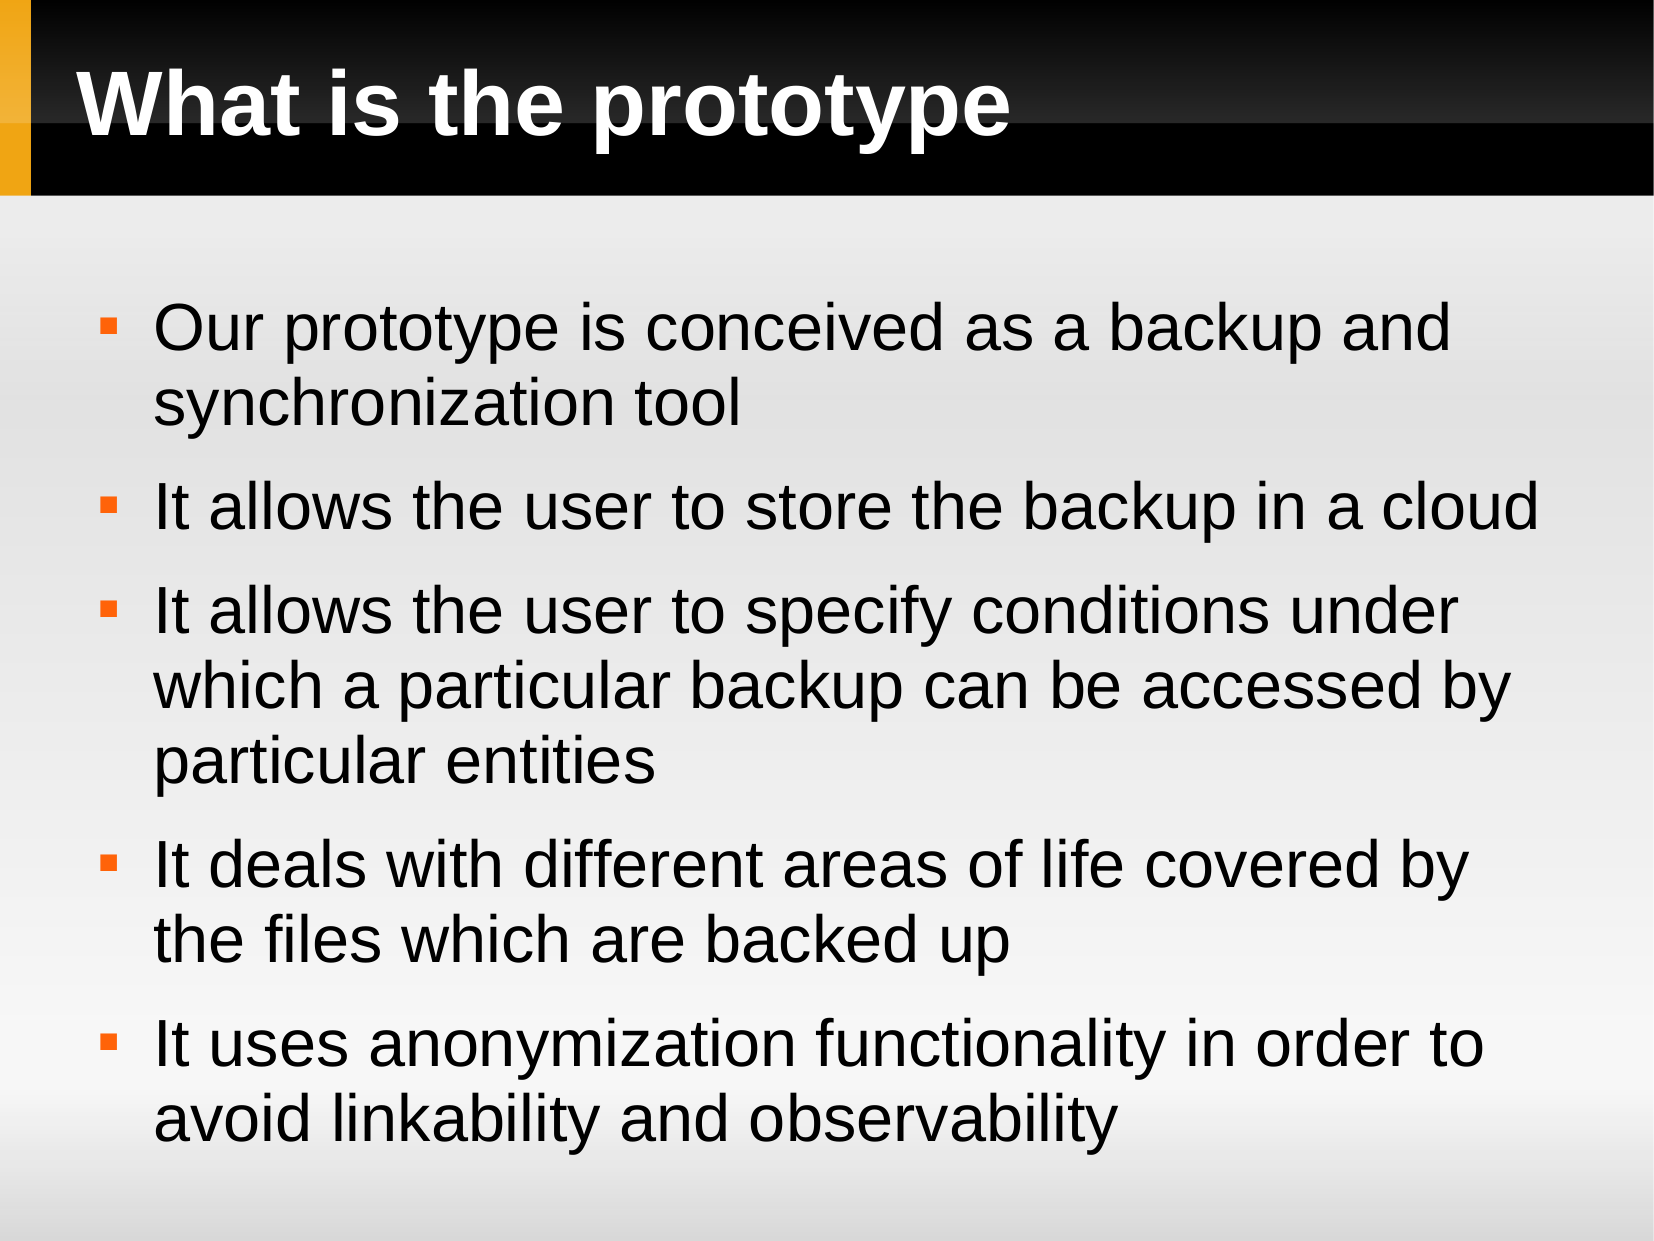

# What is the prototype
Our prototype is conceived as a backup and synchronization tool
It allows the user to store the backup in a cloud
It allows the user to specify conditions under which a particular backup can be accessed by particular entities
It deals with different areas of life covered by the files which are backed up
It uses anonymization functionality in order to avoid linkability and observability